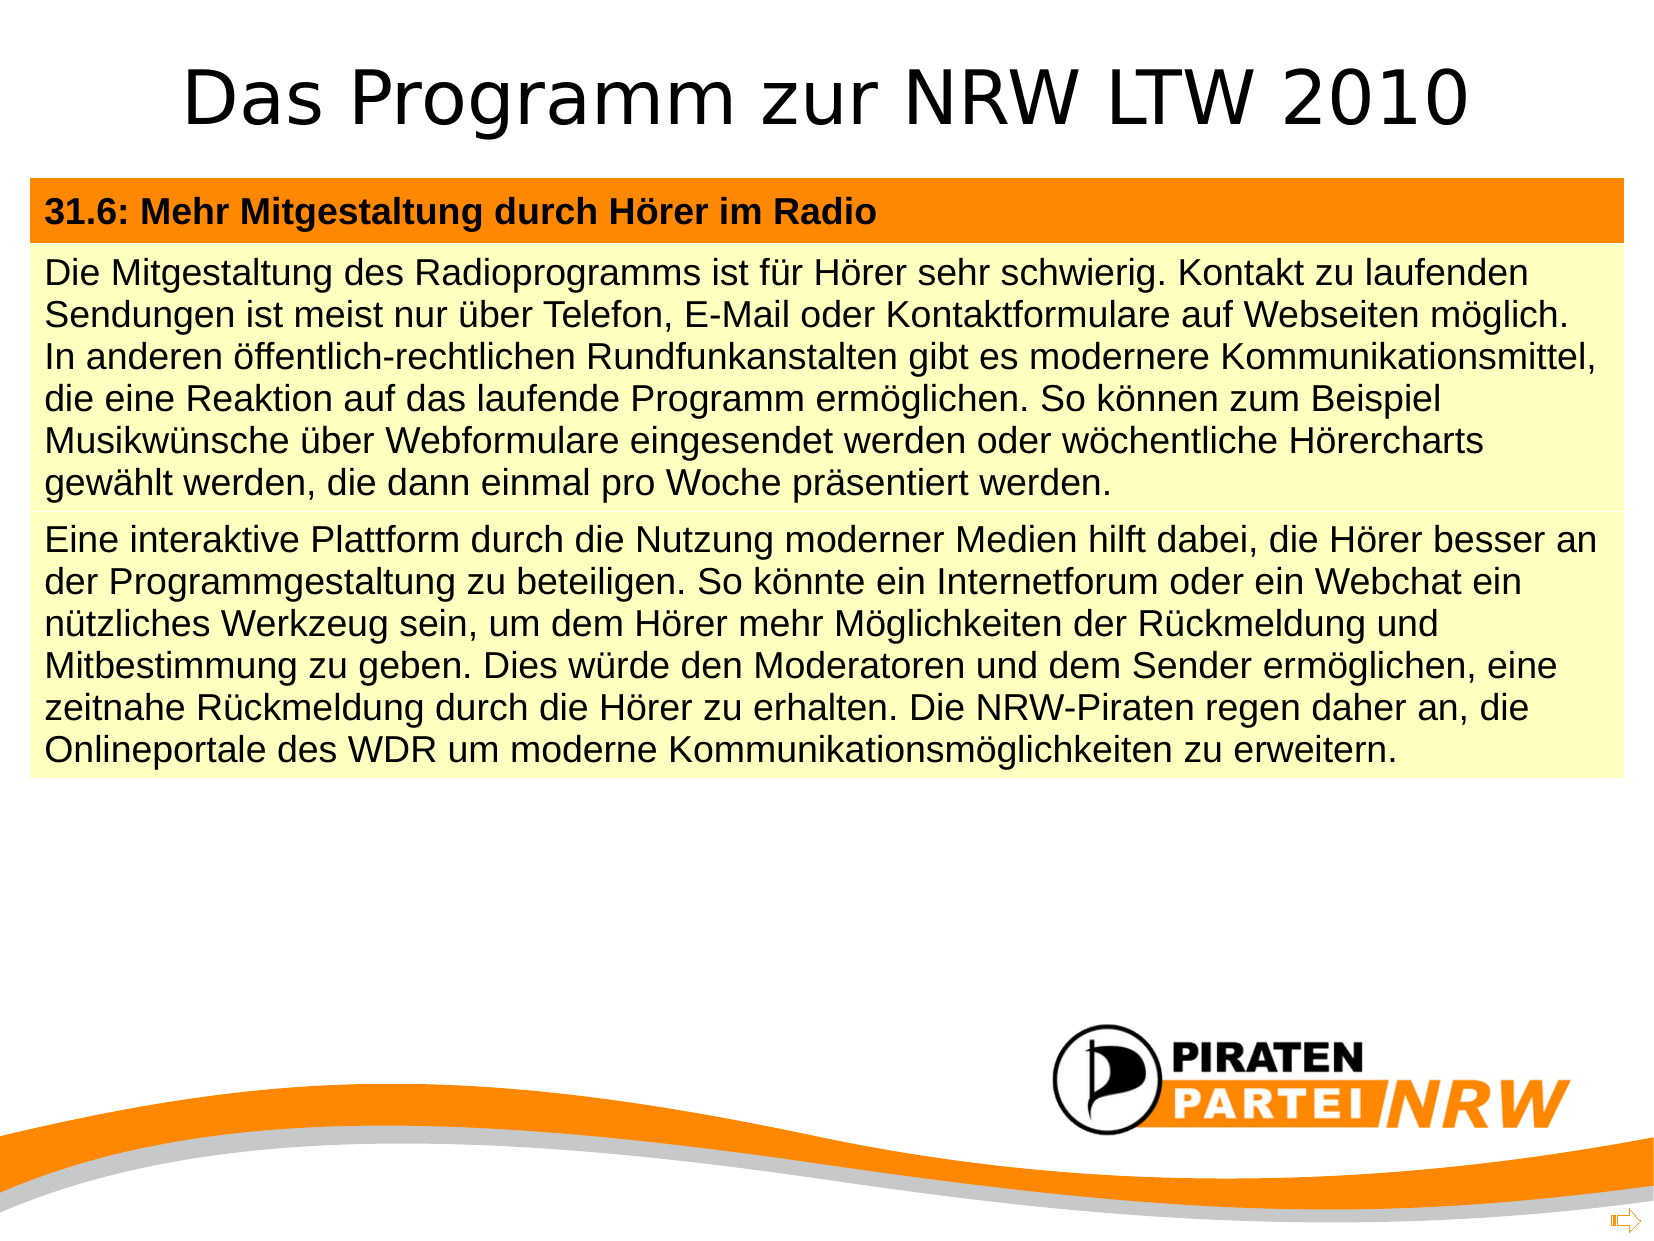

# Das Programm zur NRW LTW 2010
| 31.6: ﻿Mehr Mitgestaltung durch Hörer im Radio |
| --- |
| Die Mitgestaltung des Radioprogramms ist für Hörer sehr schwierig. Kontakt zu laufenden Sendungen ist meist nur über Telefon, E-Mail oder Kontaktformulare auf Webseiten möglich. In anderen öffentlich-rechtlichen Rundfunkanstalten gibt es modernere Kommunikationsmittel, die eine Reaktion auf das laufende Programm ermöglichen. So können zum Beispiel Musikwünsche über Webformulare eingesendet werden oder wöchentliche Hörercharts gewählt werden, die dann einmal pro Woche präsentiert werden. |
| Eine interaktive Plattform durch die Nutzung moderner Medien hilft dabei, die Hörer besser an der Programmgestaltung zu beteiligen. So könnte ein Internetforum oder ein Webchat ein nützliches Werkzeug sein, um dem Hörer mehr Möglichkeiten der Rückmeldung und Mitbestimmung zu geben. Dies würde den Moderatoren und dem Sender ermöglichen, eine zeitnahe Rückmeldung durch die Hörer zu erhalten. Die NRW-Piraten regen daher an, die Onlineportale des WDR um moderne Kommunikationsmöglichkeiten zu erweitern. |